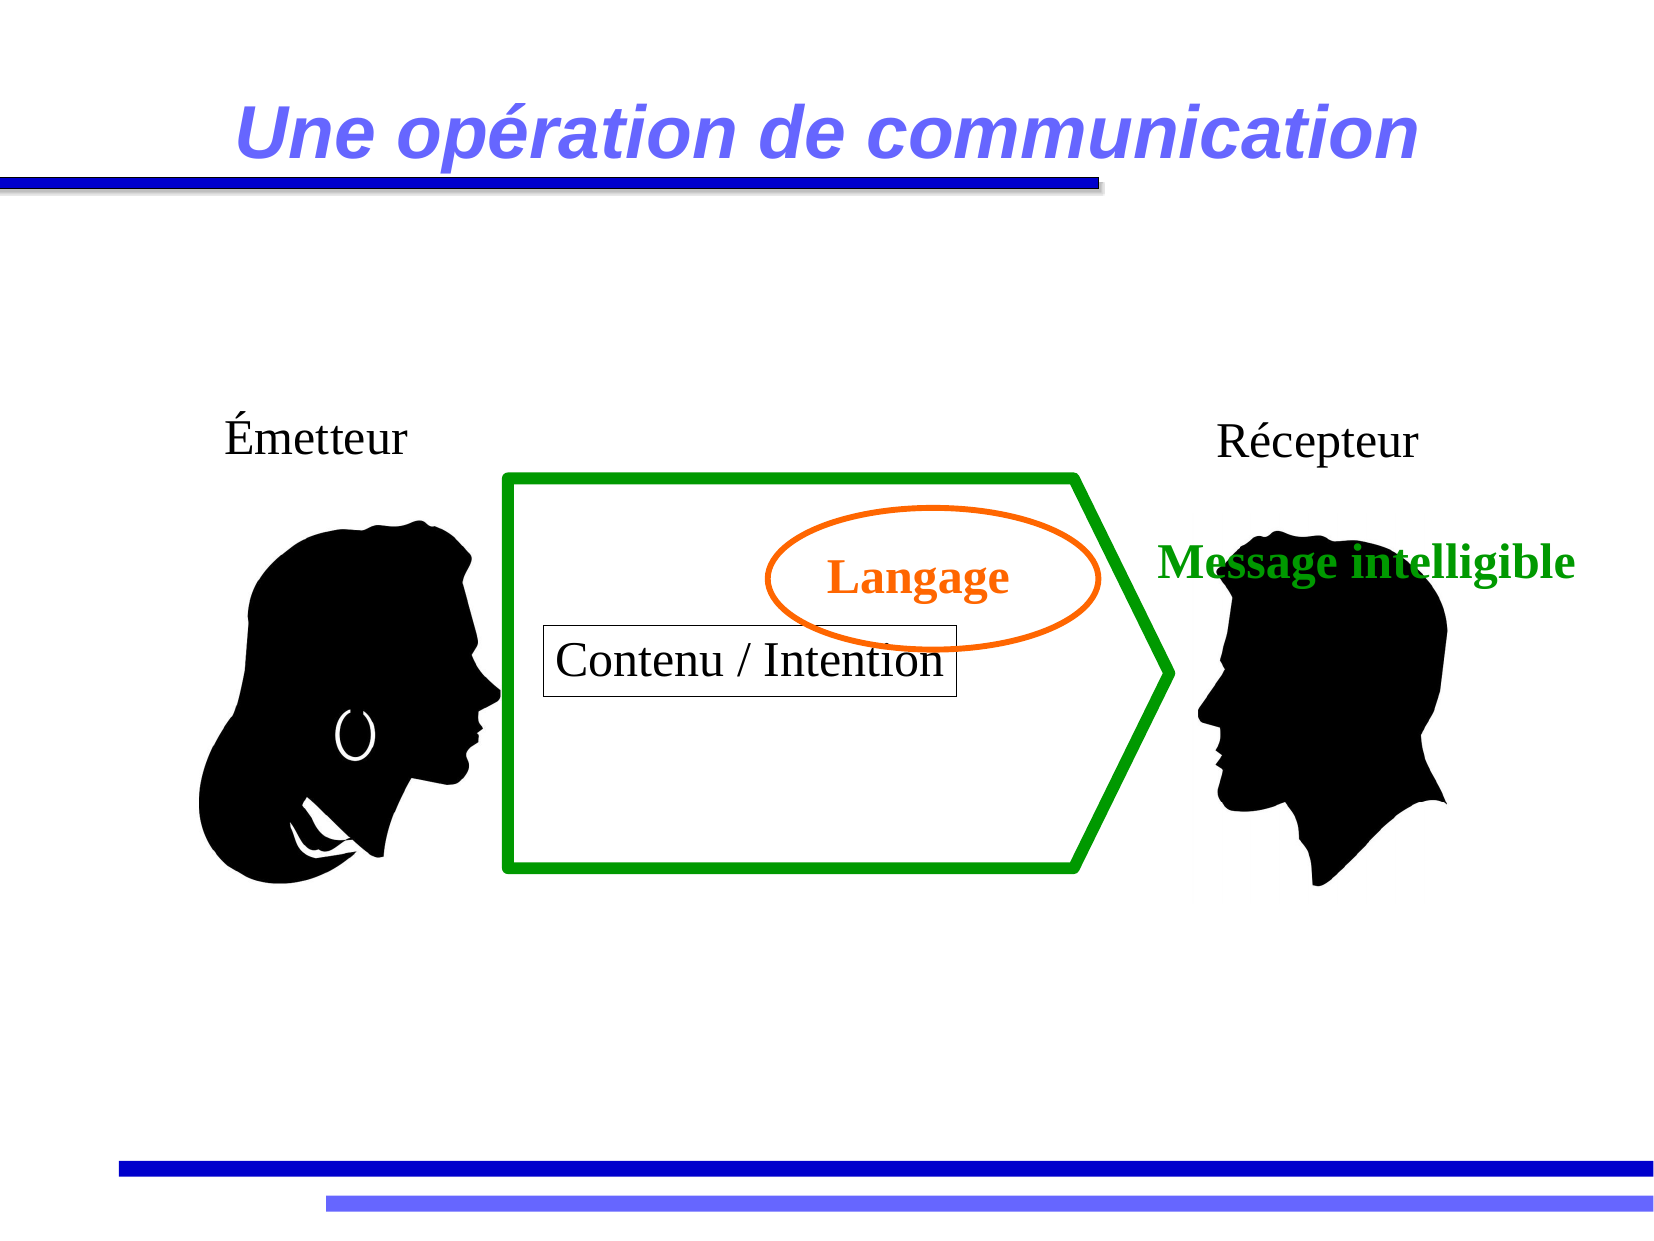

# Une opération de communication
Émetteur
Récepteur
Message intelligible
Langage
Contenu / Intention